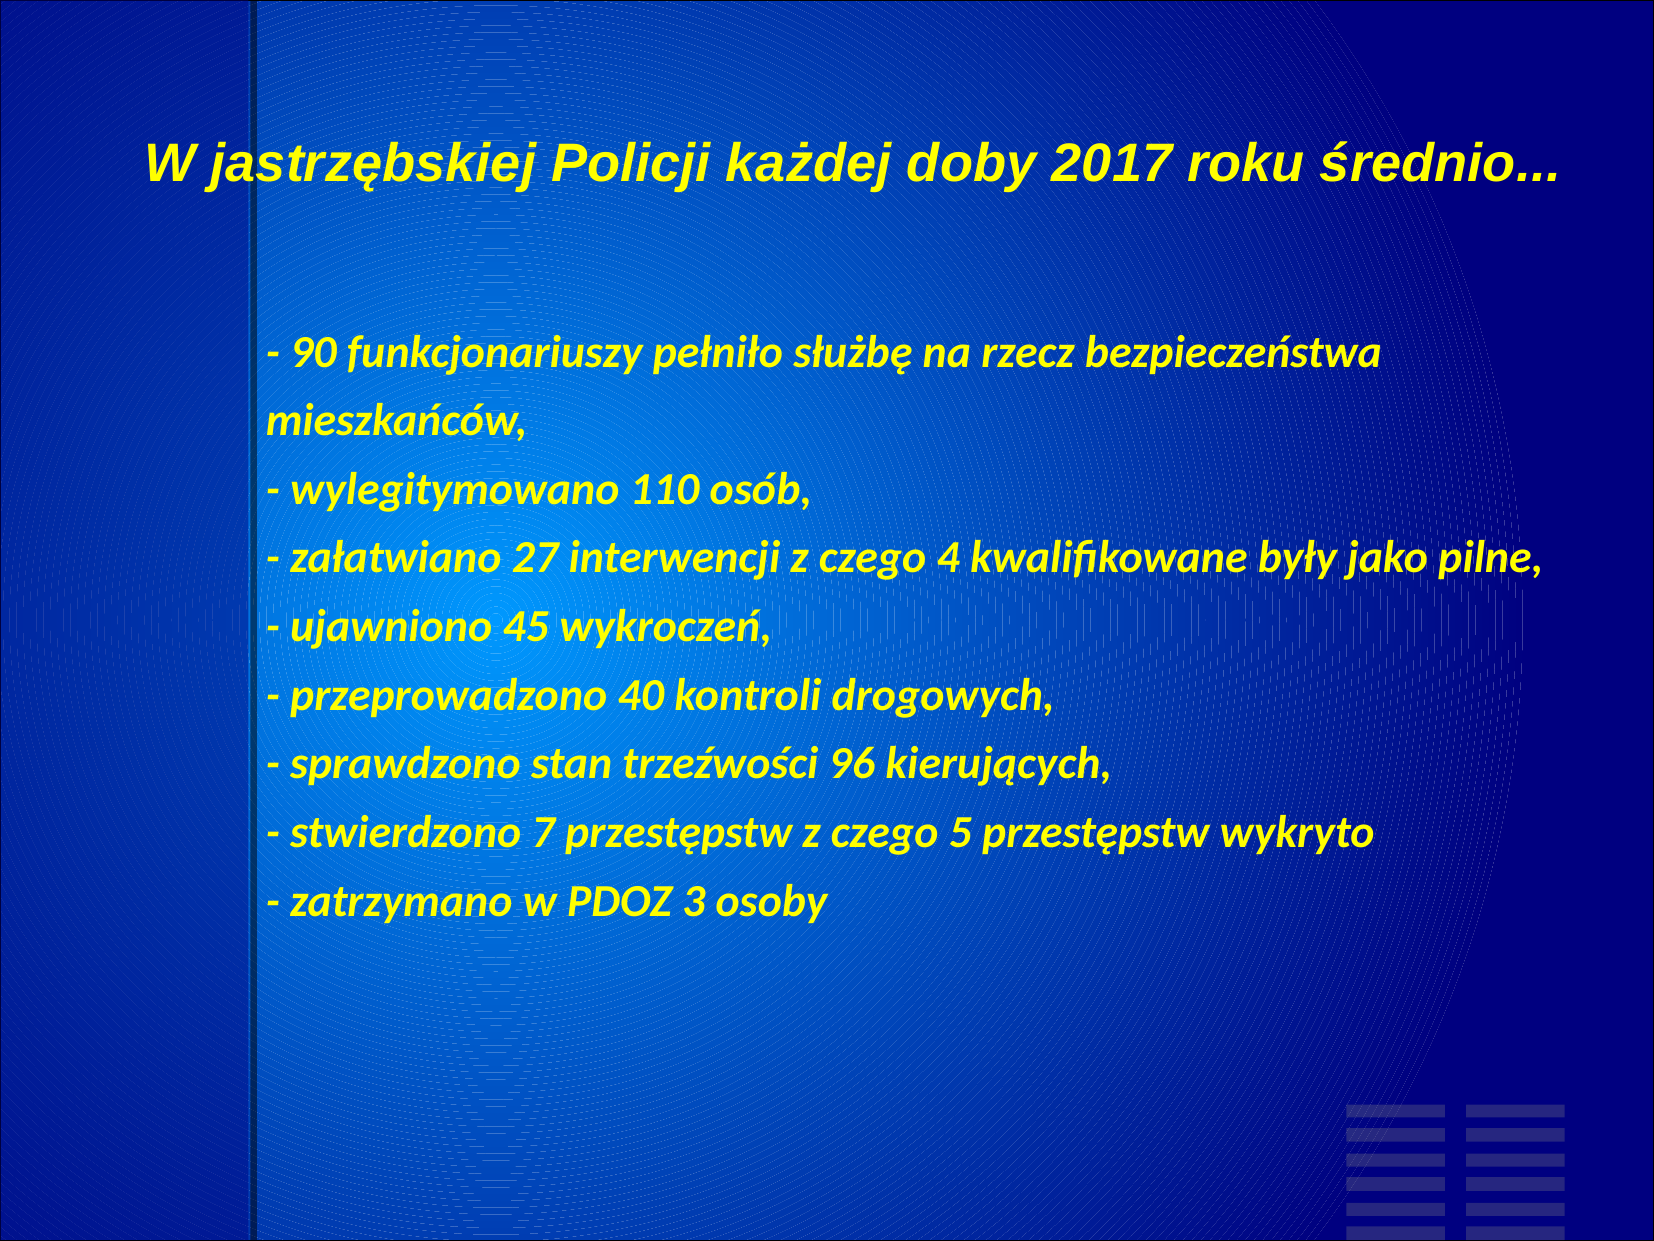

# W jastrzębskiej Policji każdej doby 2017 roku średnio...
- 90 funkcjonariuszy pełniło służbę na rzecz bezpieczeństwa mieszkańców,
- wylegitymowano 110 osób,
- załatwiano 27 interwencji z czego 4 kwalifikowane były jako pilne,
- ujawniono 45 wykroczeń,
- przeprowadzono 40 kontroli drogowych,
- sprawdzono stan trzeźwości 96 kierujących,
- stwierdzono 7 przestępstw z czego 5 przestępstw wykryto
- zatrzymano w PDOZ 3 osoby